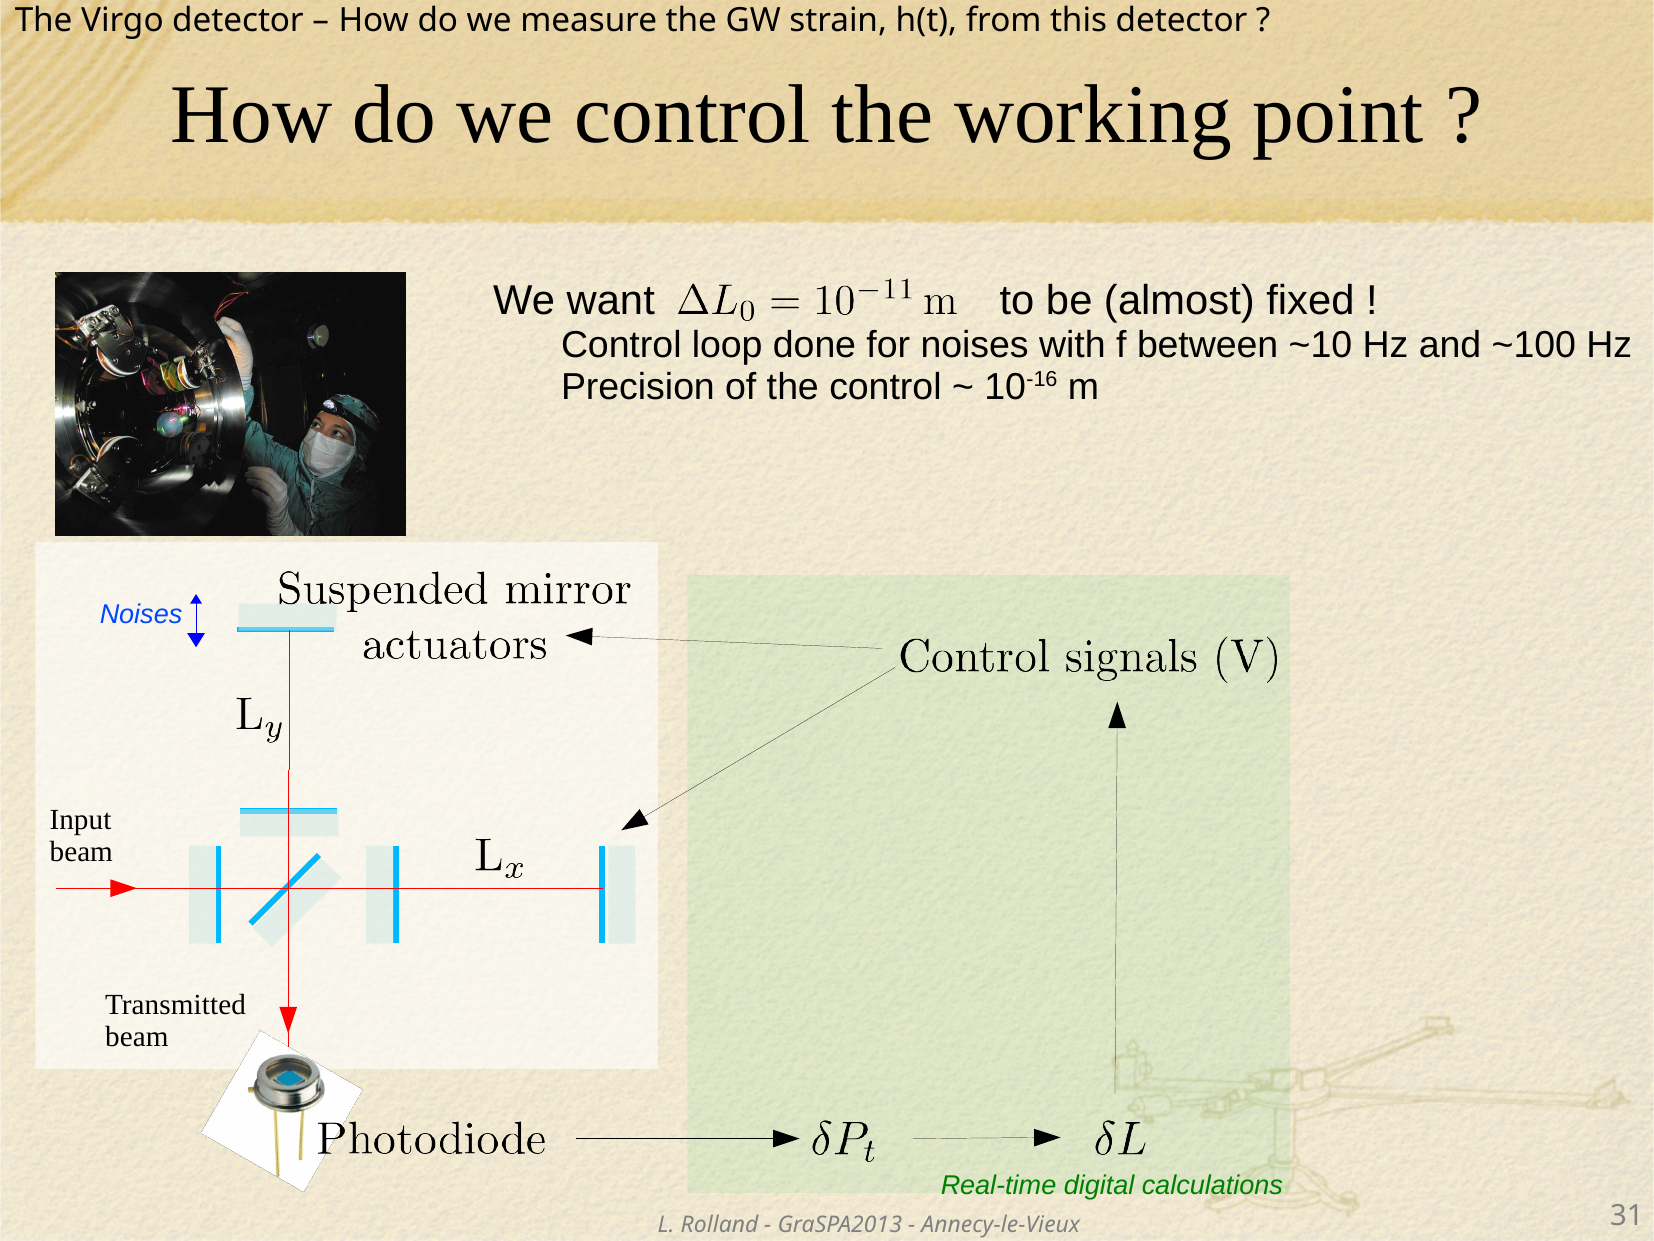

The Virgo detector – How do we measure the GW strain, h(t), from this detector ?
# How do we control the working point ?
We want to be (almost) fixed !
	Control loop done for noises with f between ~10 Hz and ~100 Hz
	Precision of the control ~ 10-16 m
Noises
Input beam
Transmitted beam
Real-time digital calculations